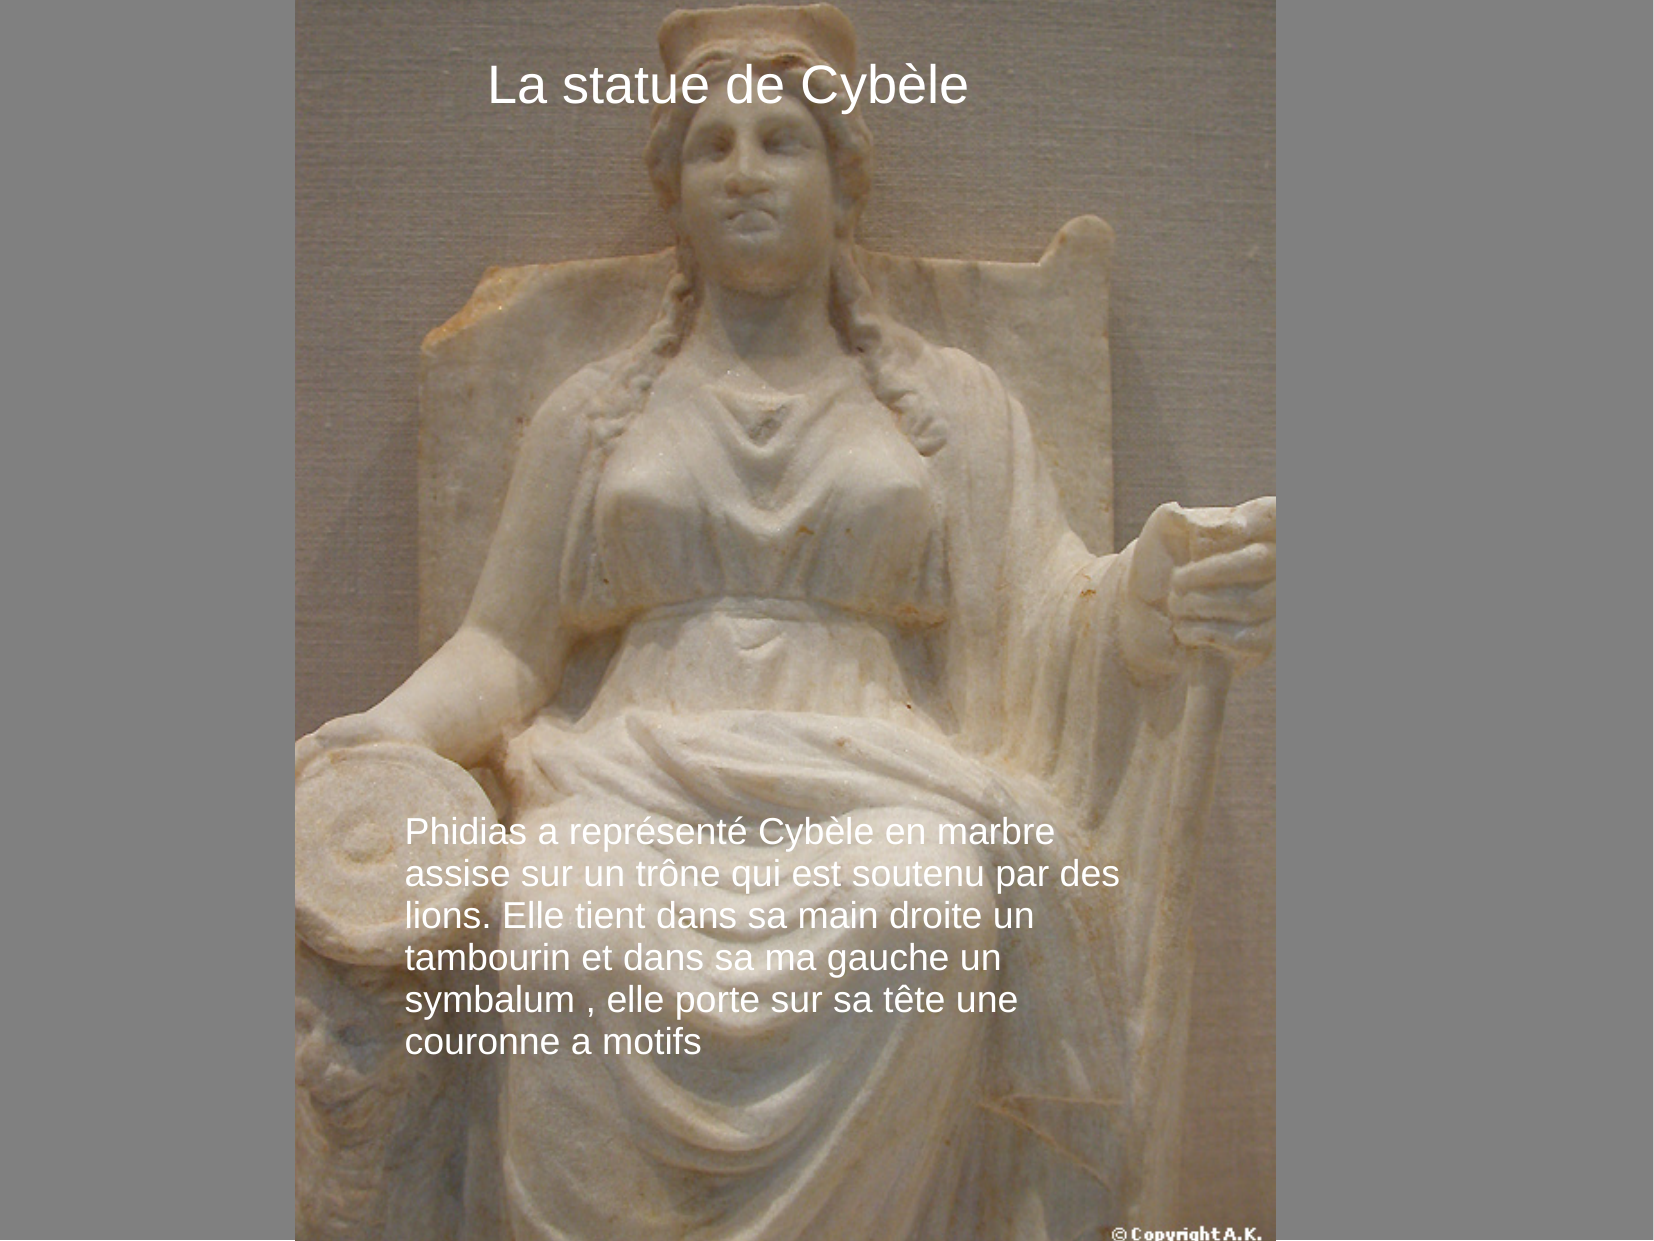

La statue de Cybèle
Phidias a représenté Cybèle en marbre assise sur un trône qui est soutenu par des lions. Elle tient dans sa main droite un tambourin et dans sa ma gauche un symbalum , elle porte sur sa tête une couronne a motifs